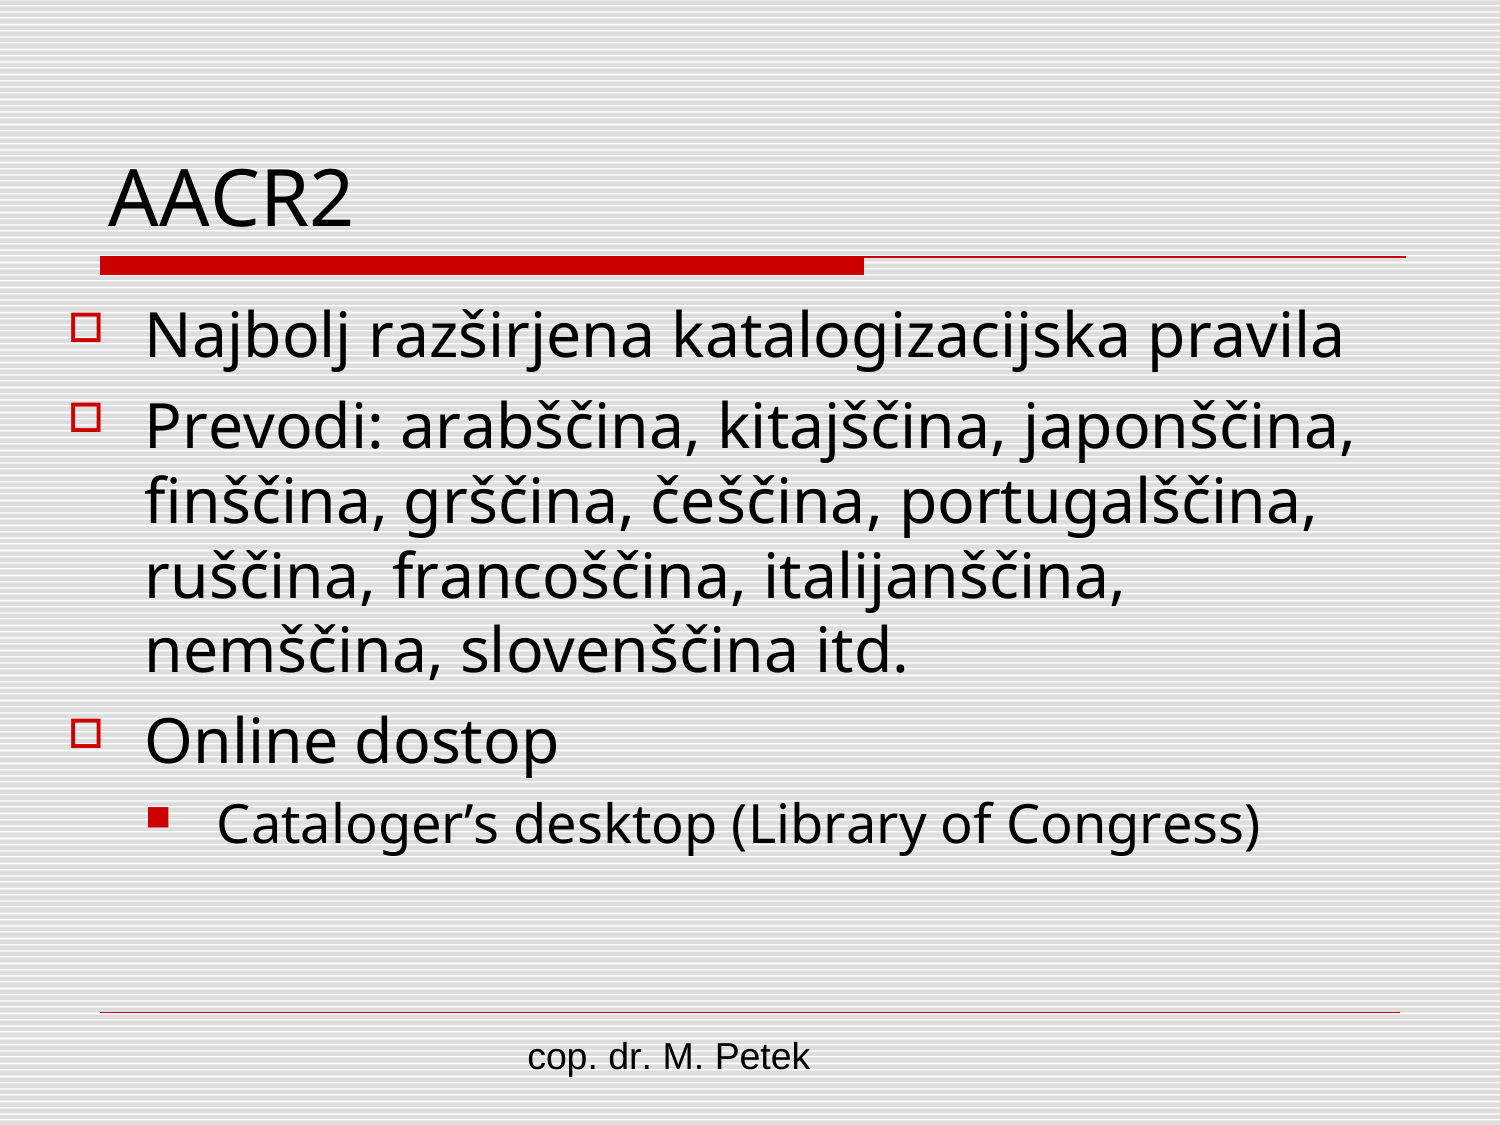

# AACR2
Najbolj razširjena katalogizacijska pravila
Prevodi: arabščina, kitajščina, japonščina, finščina, grščina, češčina, portugalščina, ruščina, francoščina, italijanščina, nemščina, slovenščina itd.
Online dostop
Cataloger’s desktop (Library of Congress)
cop. dr. M. Petek